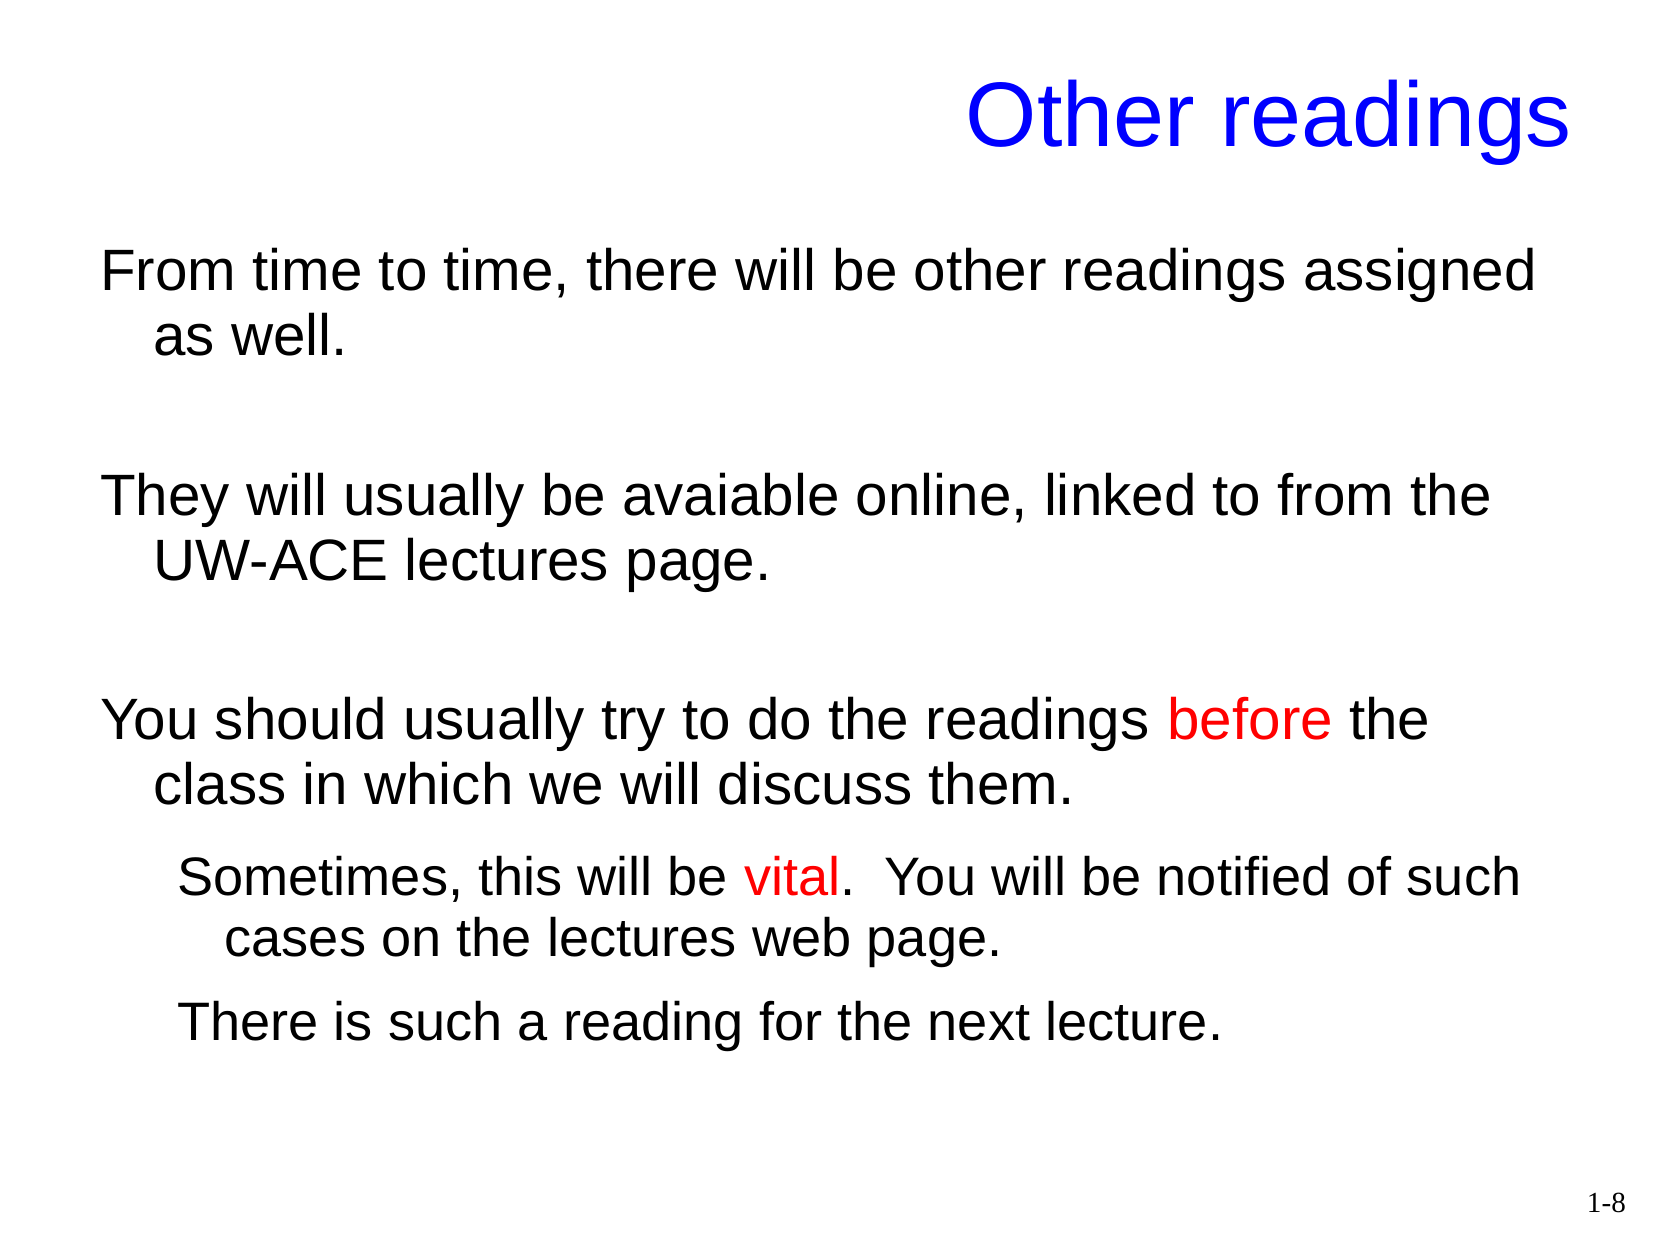

# Other readings
From time to time, there will be other readings assigned as well.
They will usually be avaiable online, linked to from the UW-ACE lectures page.
You should usually try to do the readings before the class in which we will discuss them.
Sometimes, this will be vital. You will be notified of such cases on the lectures web page.
There is such a reading for the next lecture.